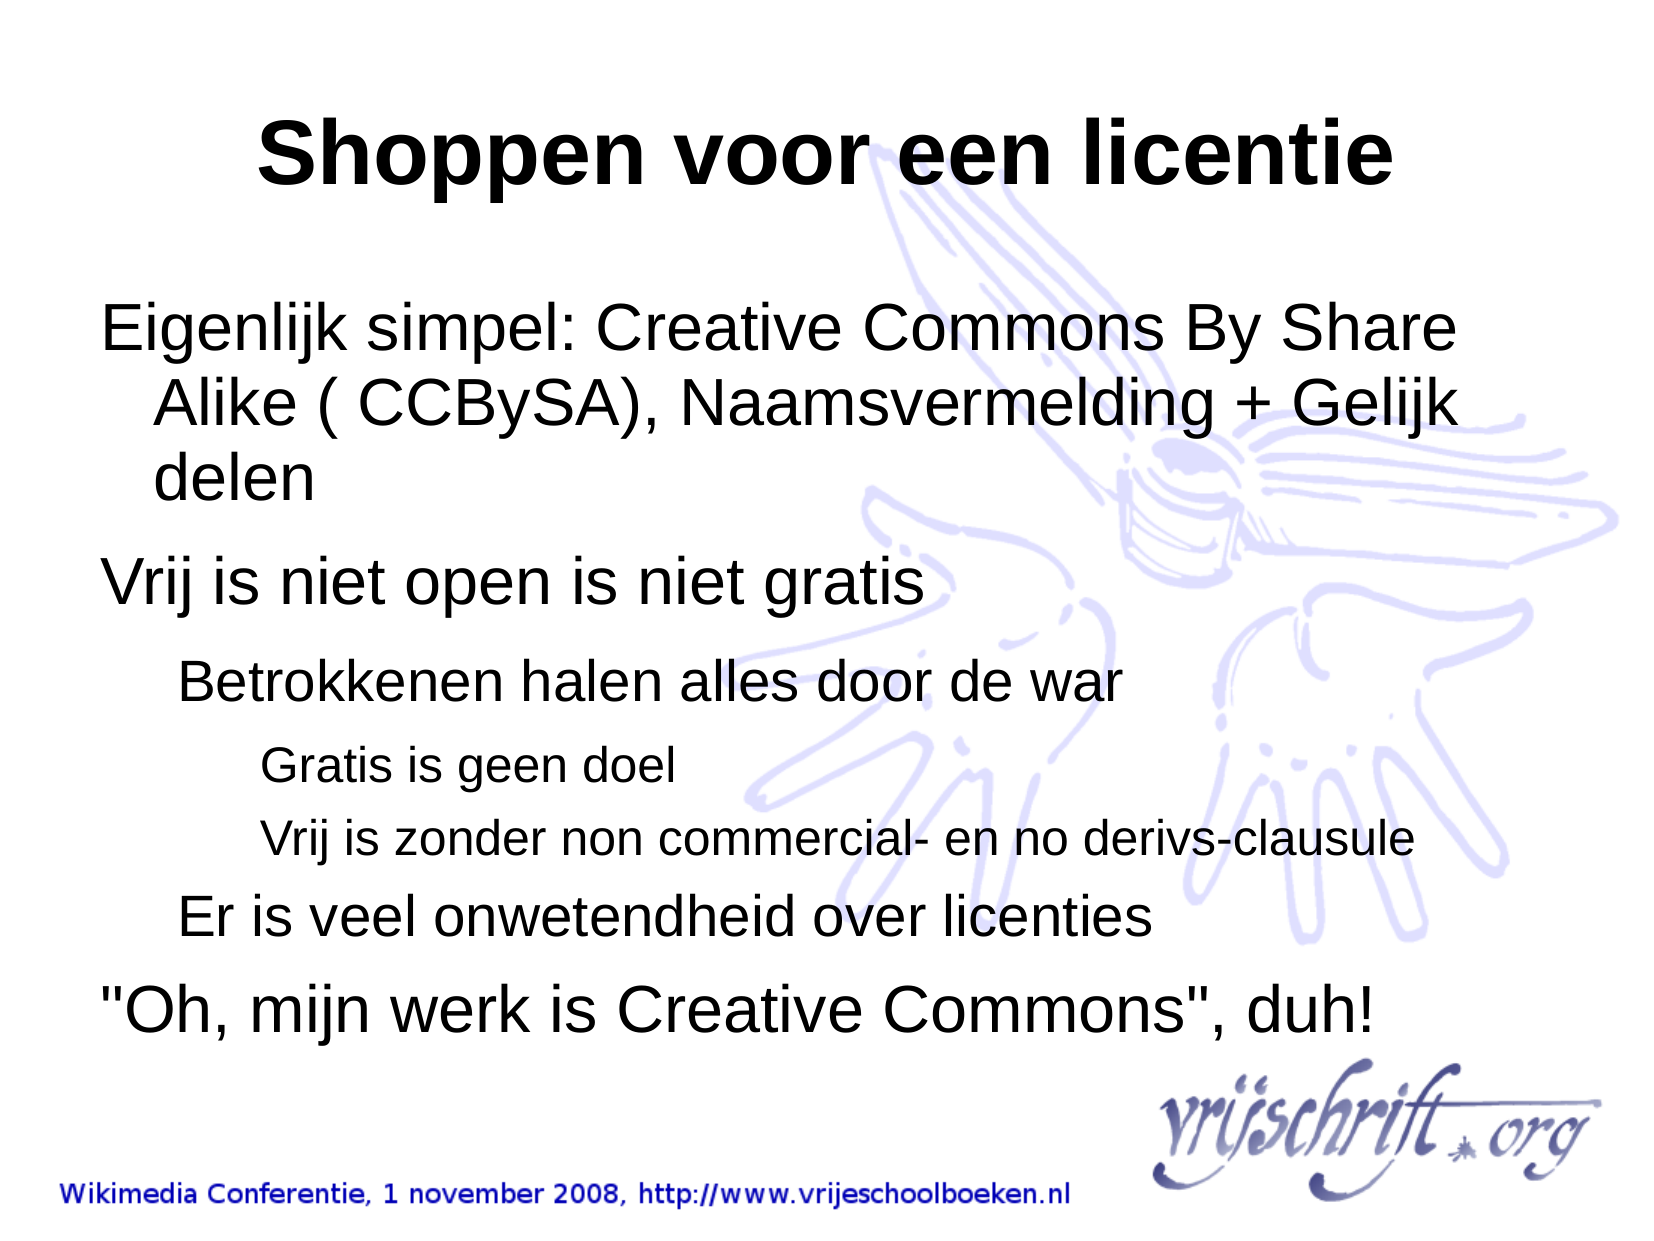

# Shoppen voor een licentie
Eigenlijk simpel: Creative Commons By Share Alike ( CCBySA), Naamsvermelding + Gelijk delen
Vrij is niet open is niet gratis
Betrokkenen halen alles door de war
Gratis is geen doel
Vrij is zonder non commercial- en no derivs-clausule
Er is veel onwetendheid over licenties
"Oh, mijn werk is Creative Commons", duh!